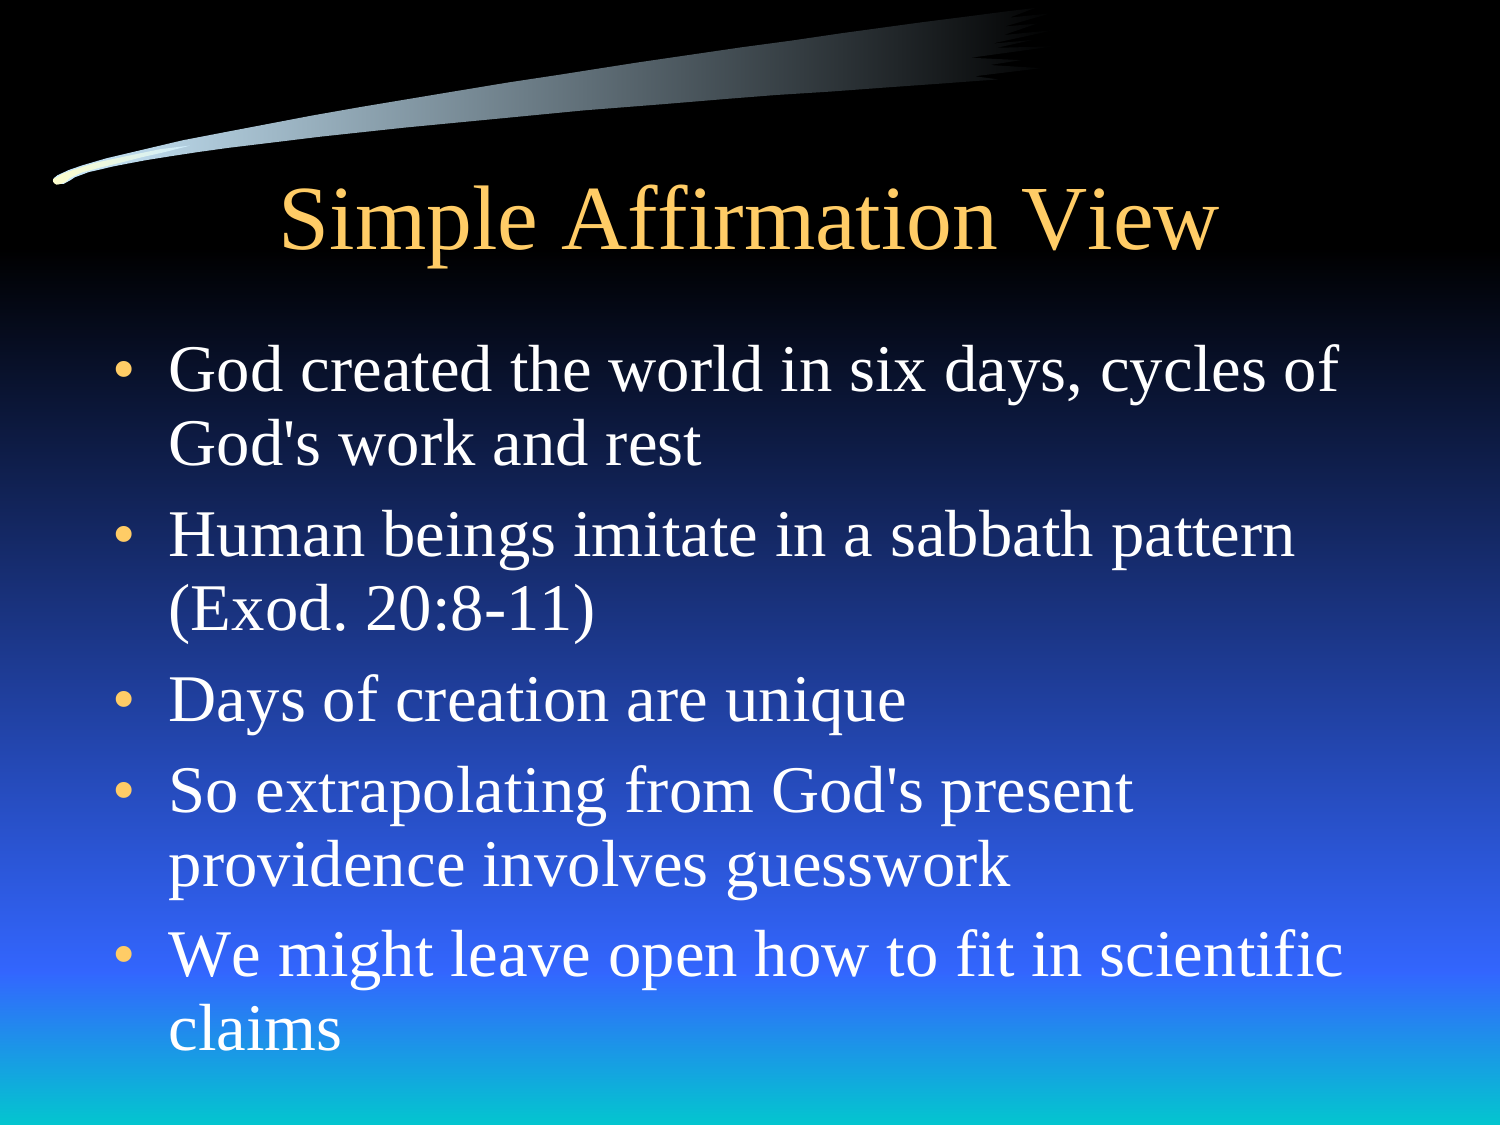

# Simple Affirmation View
God created the world in six days, cycles of God's work and rest
Human beings imitate in a sabbath pattern (Exod. 20:8-11)
Days of creation are unique
So extrapolating from God's present providence involves guesswork
We might leave open how to fit in scientific claims